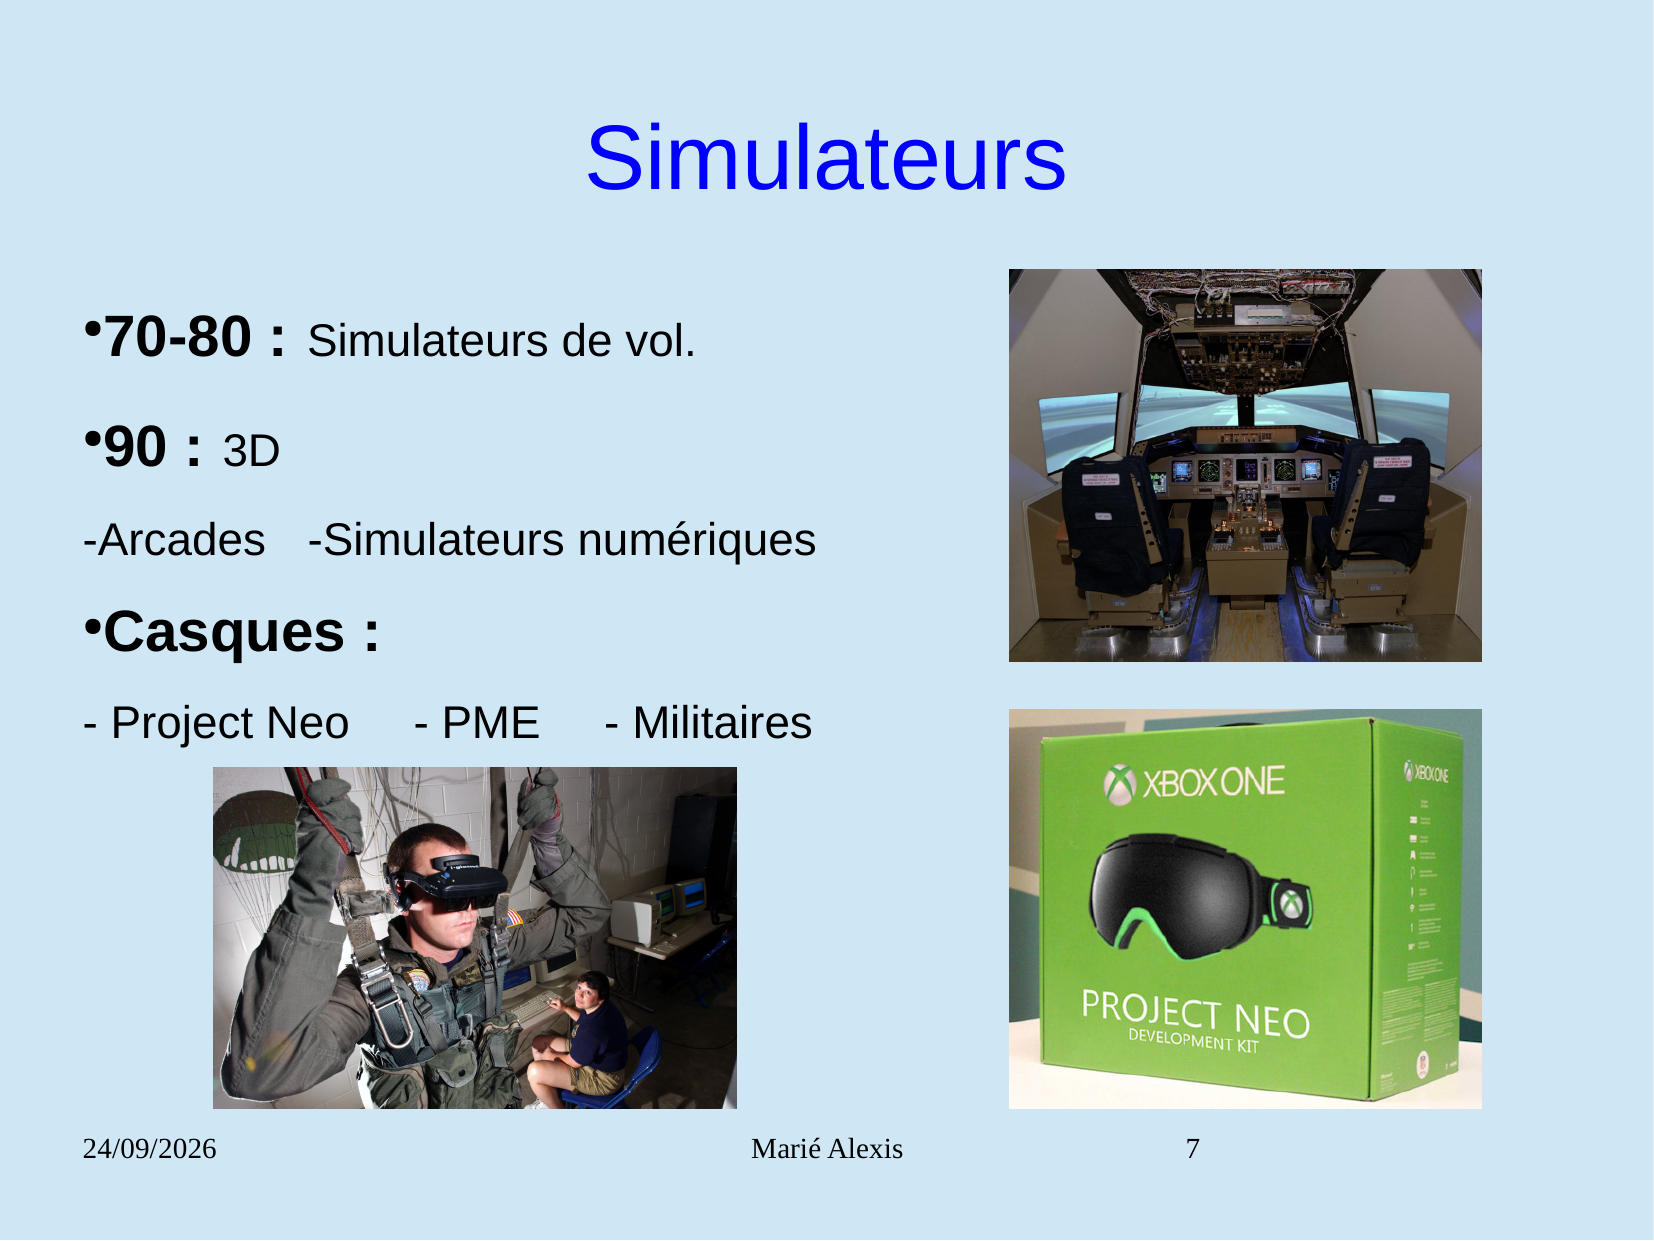

# Simulateurs
70-80 : Simulateurs de vol.
90 : 3D
-Arcades 	-Simulateurs numériques
Casques :
- Project Neo - PME - Militaires
Marié Alexis